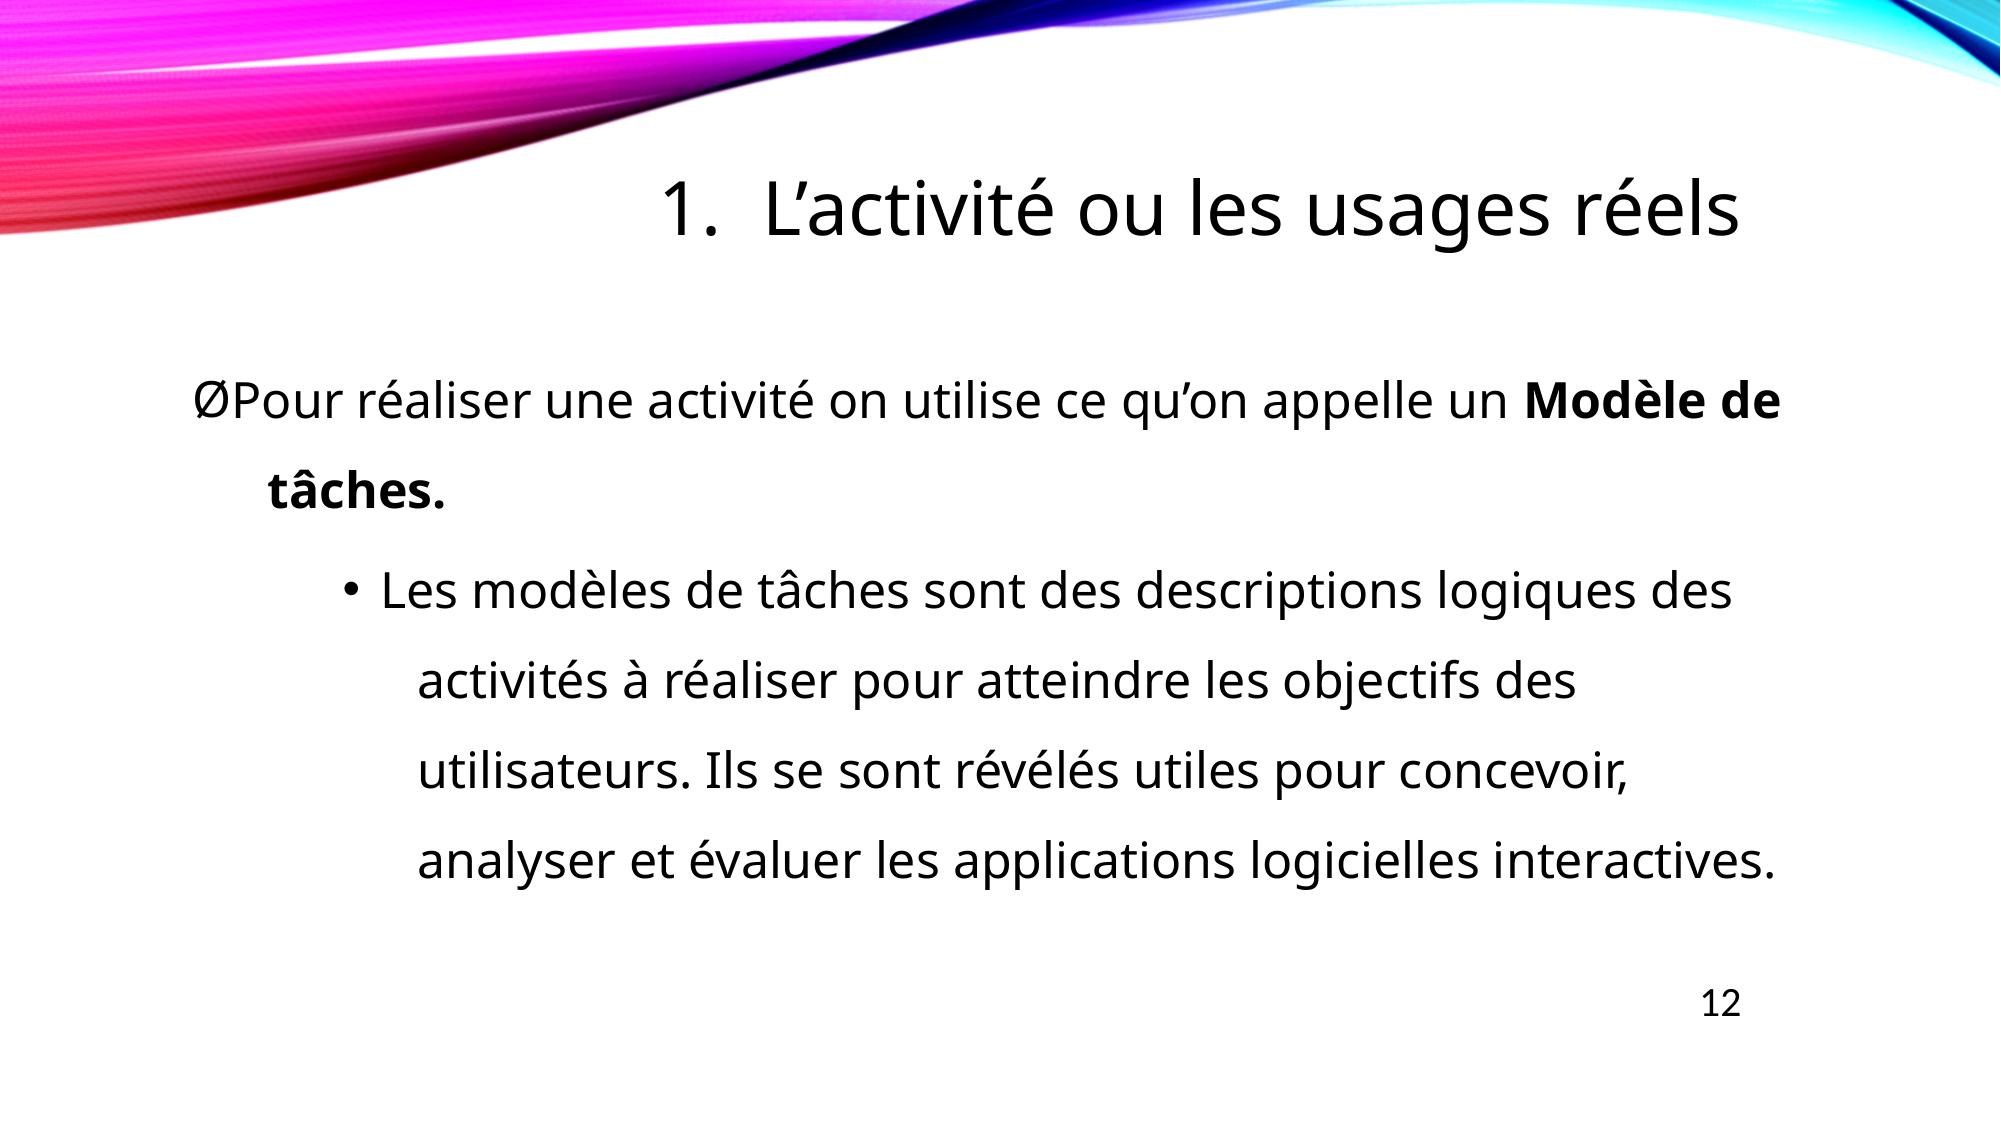

# L’activité ou les usages réels
Pour réaliser une activité on utilise ce qu’on appelle un Modèle de tâches.
Les modèles de tâches sont des descriptions logiques des activités à réaliser pour atteindre les objectifs des utilisateurs. Ils se sont révélés utiles pour concevoir, analyser et évaluer les applications logicielles interactives.